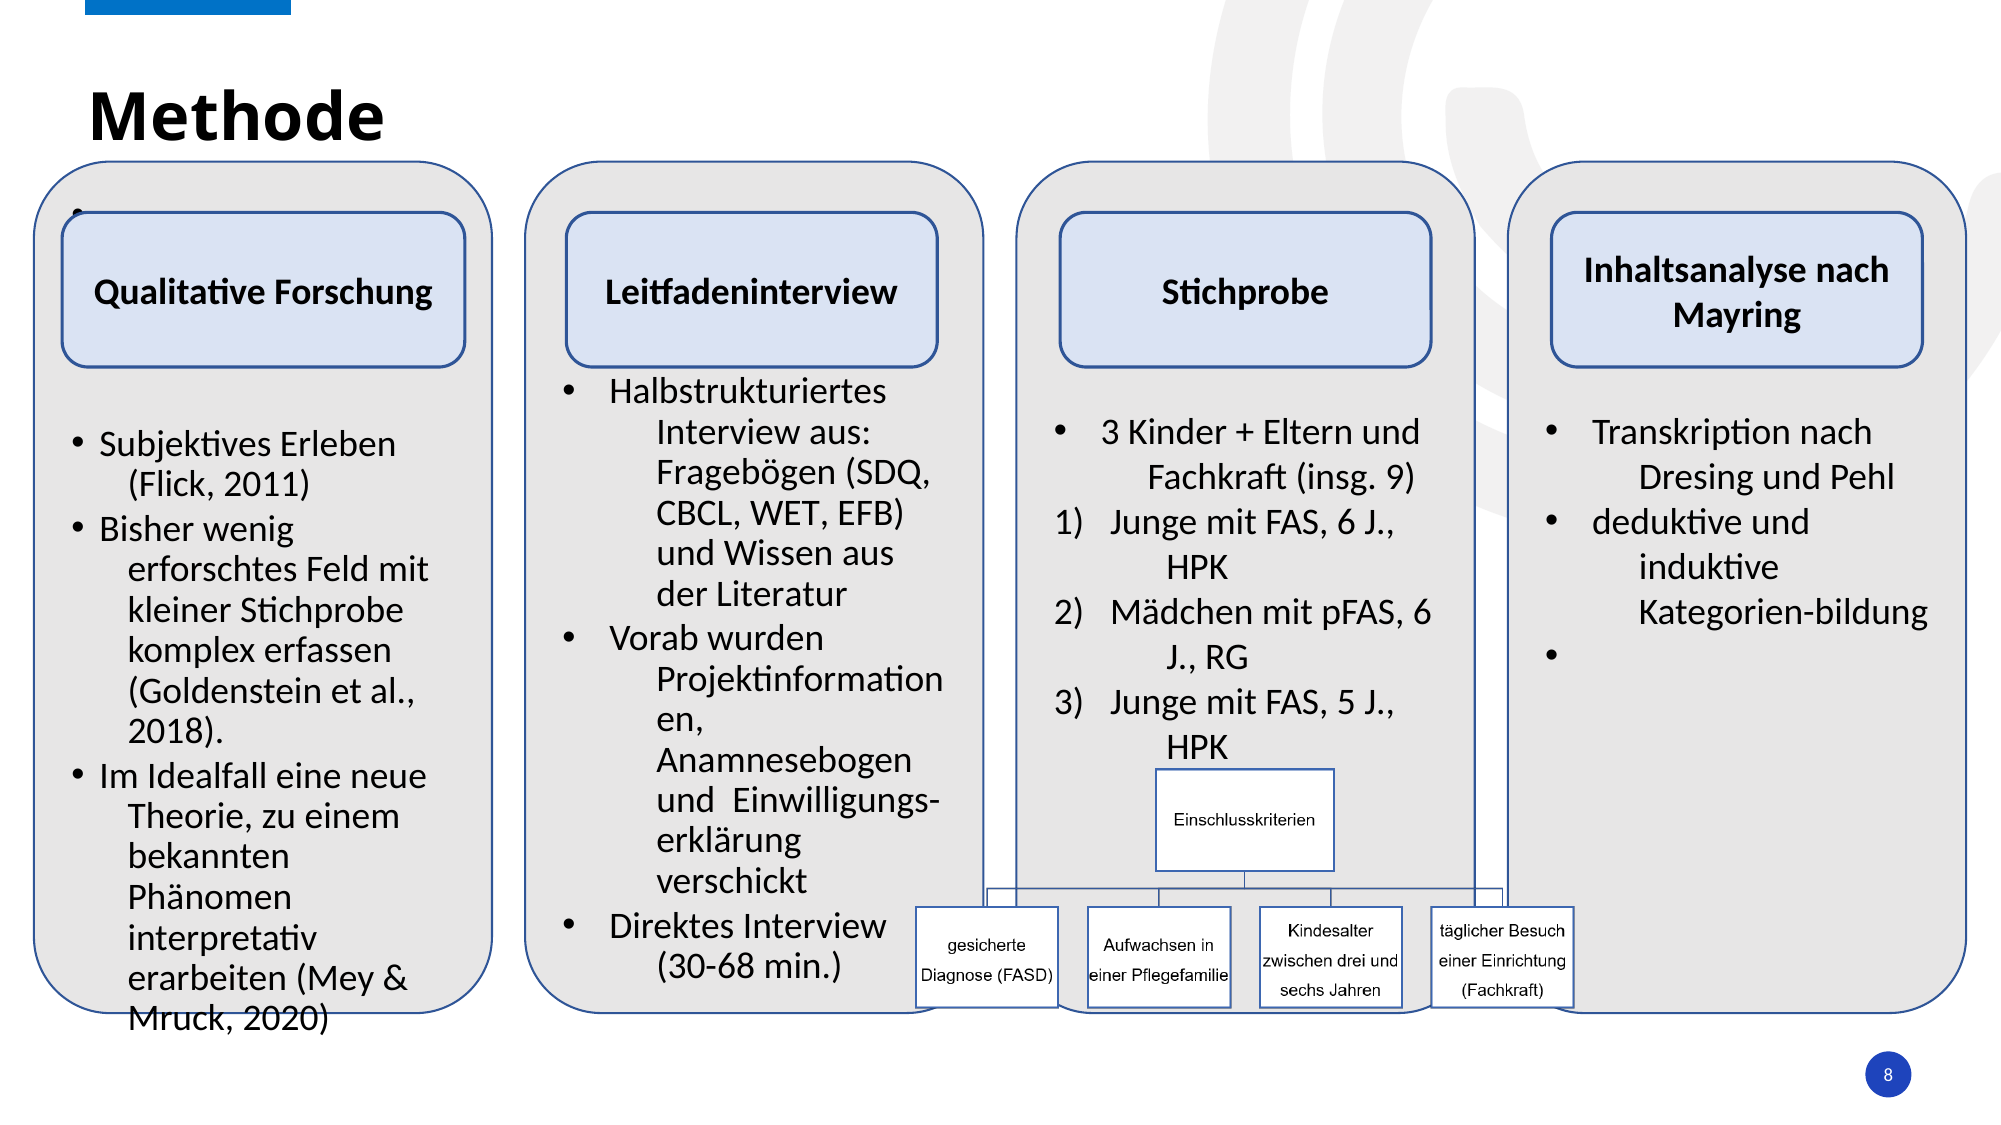

Methode
Subjektives Erleben (Flick, 2011)
Bisher wenig erforschtes Feld mit kleiner Stichprobe komplex erfassen (Goldenstein et al., 2018).
Im Idealfall eine neue Theorie, zu einem bekannten Phänomen interpretativ erarbeiten (Mey & Mruck, 2020)
Halbstrukturiertes Interview aus: Fragebögen (SDQ, CBCL, WET, EFB) und Wissen aus der Literatur
Vorab wurden Projektinformationen, Anamnesebogen und Einwilligungs-erklärung verschickt
Direktes Interview (30-68 min.)
3 Kinder + Eltern und Fachkraft (insg. 9)
Junge mit FAS, 6 J., HPK
Mädchen mit pFAS, 6 J., RG
Junge mit FAS, 5 J., HPK
Qualitative Forschung
Leitfadeninterview
Stichprobe
Transkription nach Dresing und Pehl
deduktive und induktive Kategorien-bildung
Inhaltsanalyse nach Mayring
8